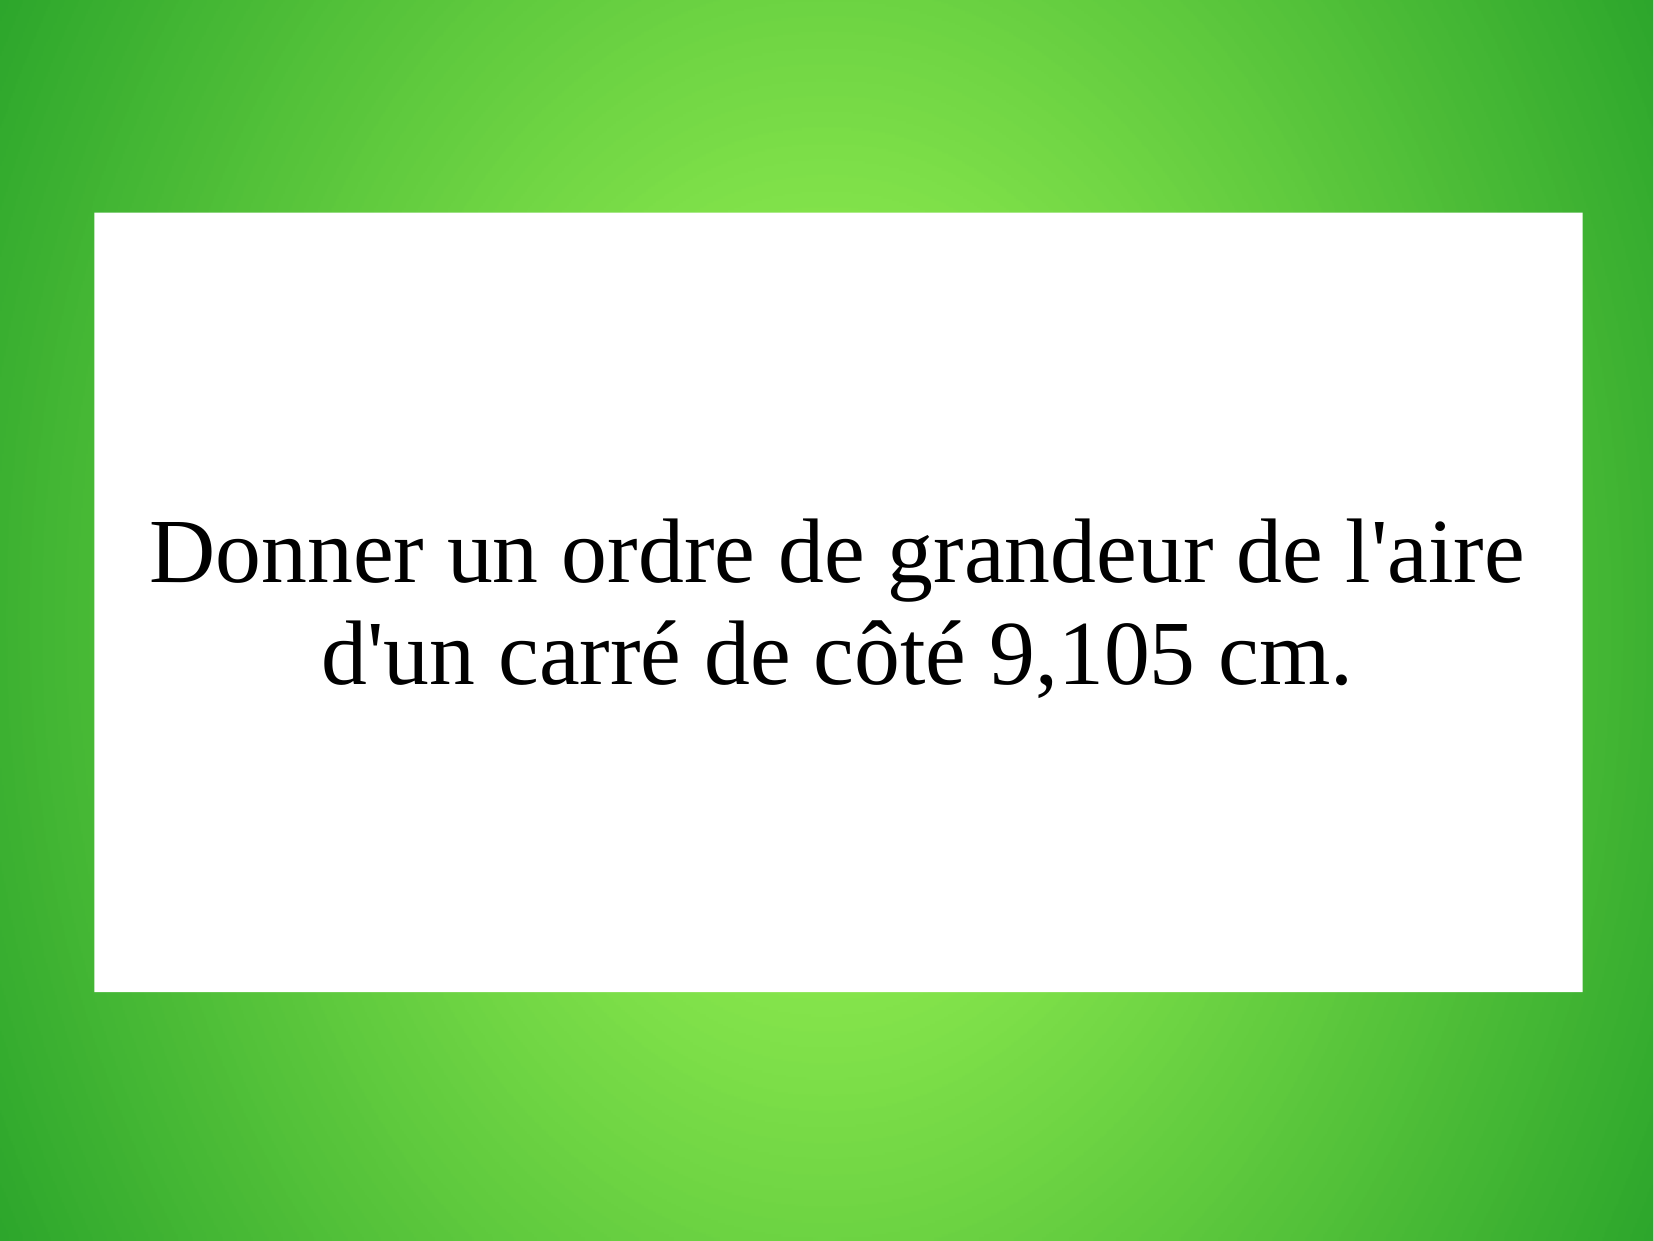

Donner un ordre de grandeur de l'aire d'un carré de côté 9,105 cm.